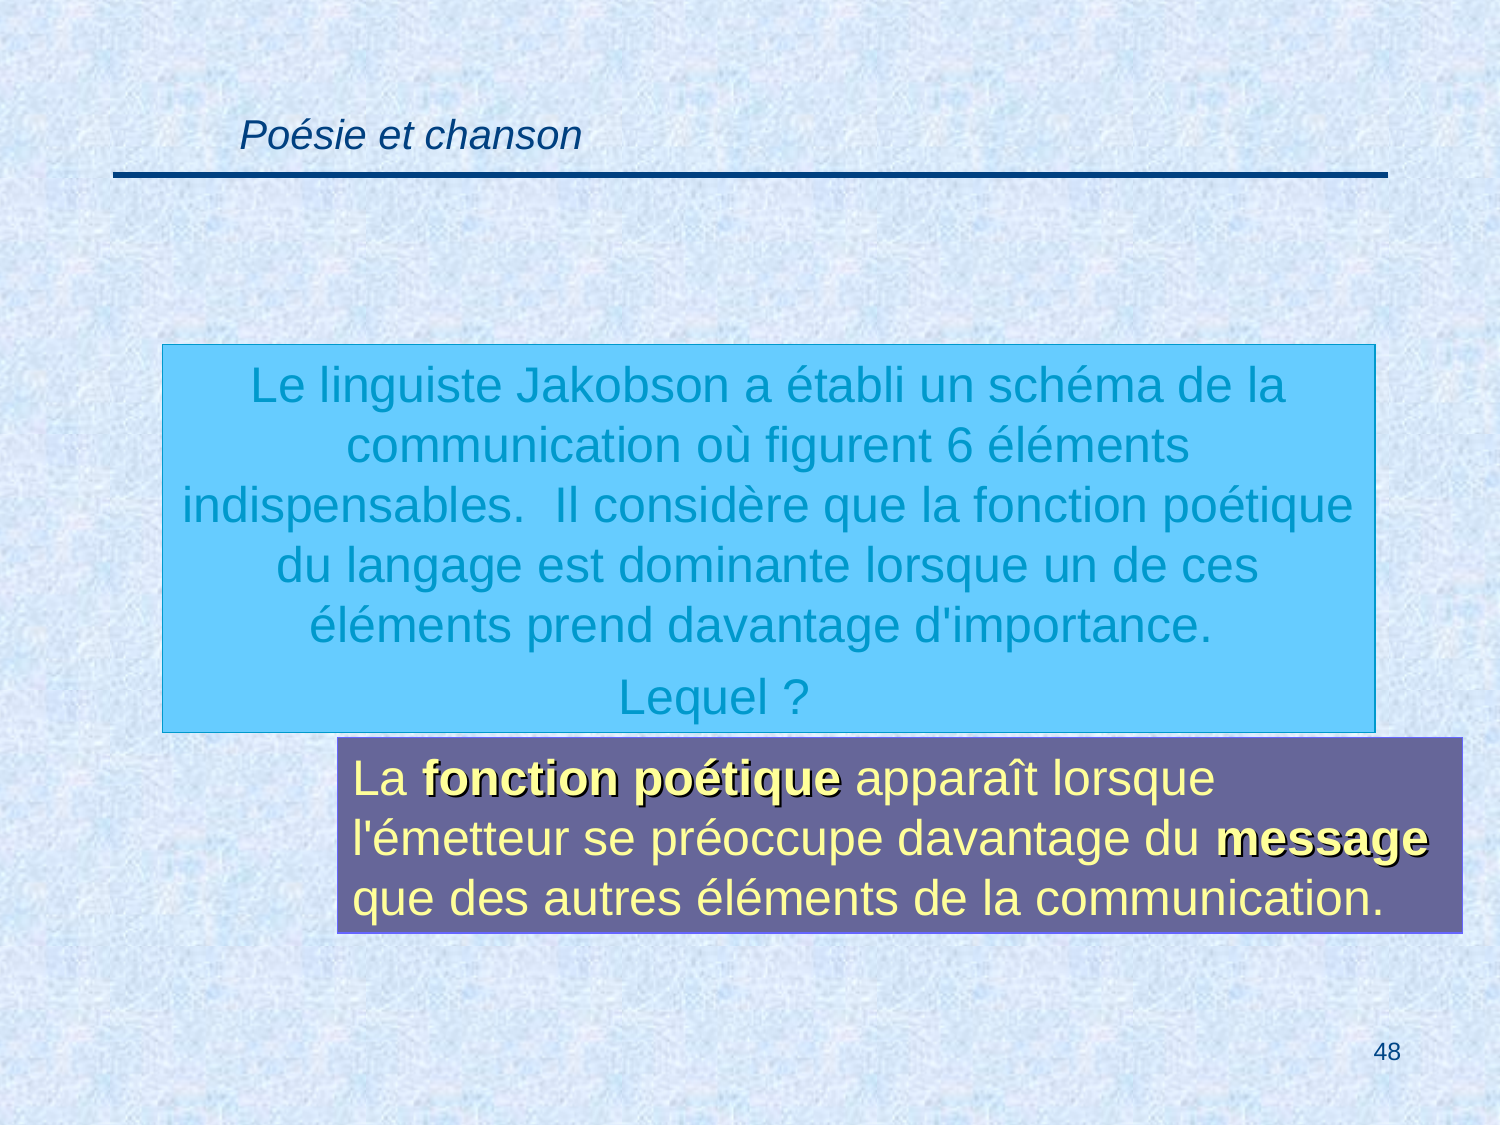

Poésie et chanson
Le linguiste Jakobson a établi un schéma de la communication où figurent 6 éléments indispensables. Il considère que la fonction poétique du langage est dominante lorsque un de ces éléments prend davantage d'importance.
Lequel ?
La fonction poétique apparaît lorsque l'émetteur se préoccupe davantage du message que des autres éléments de la communication.
48